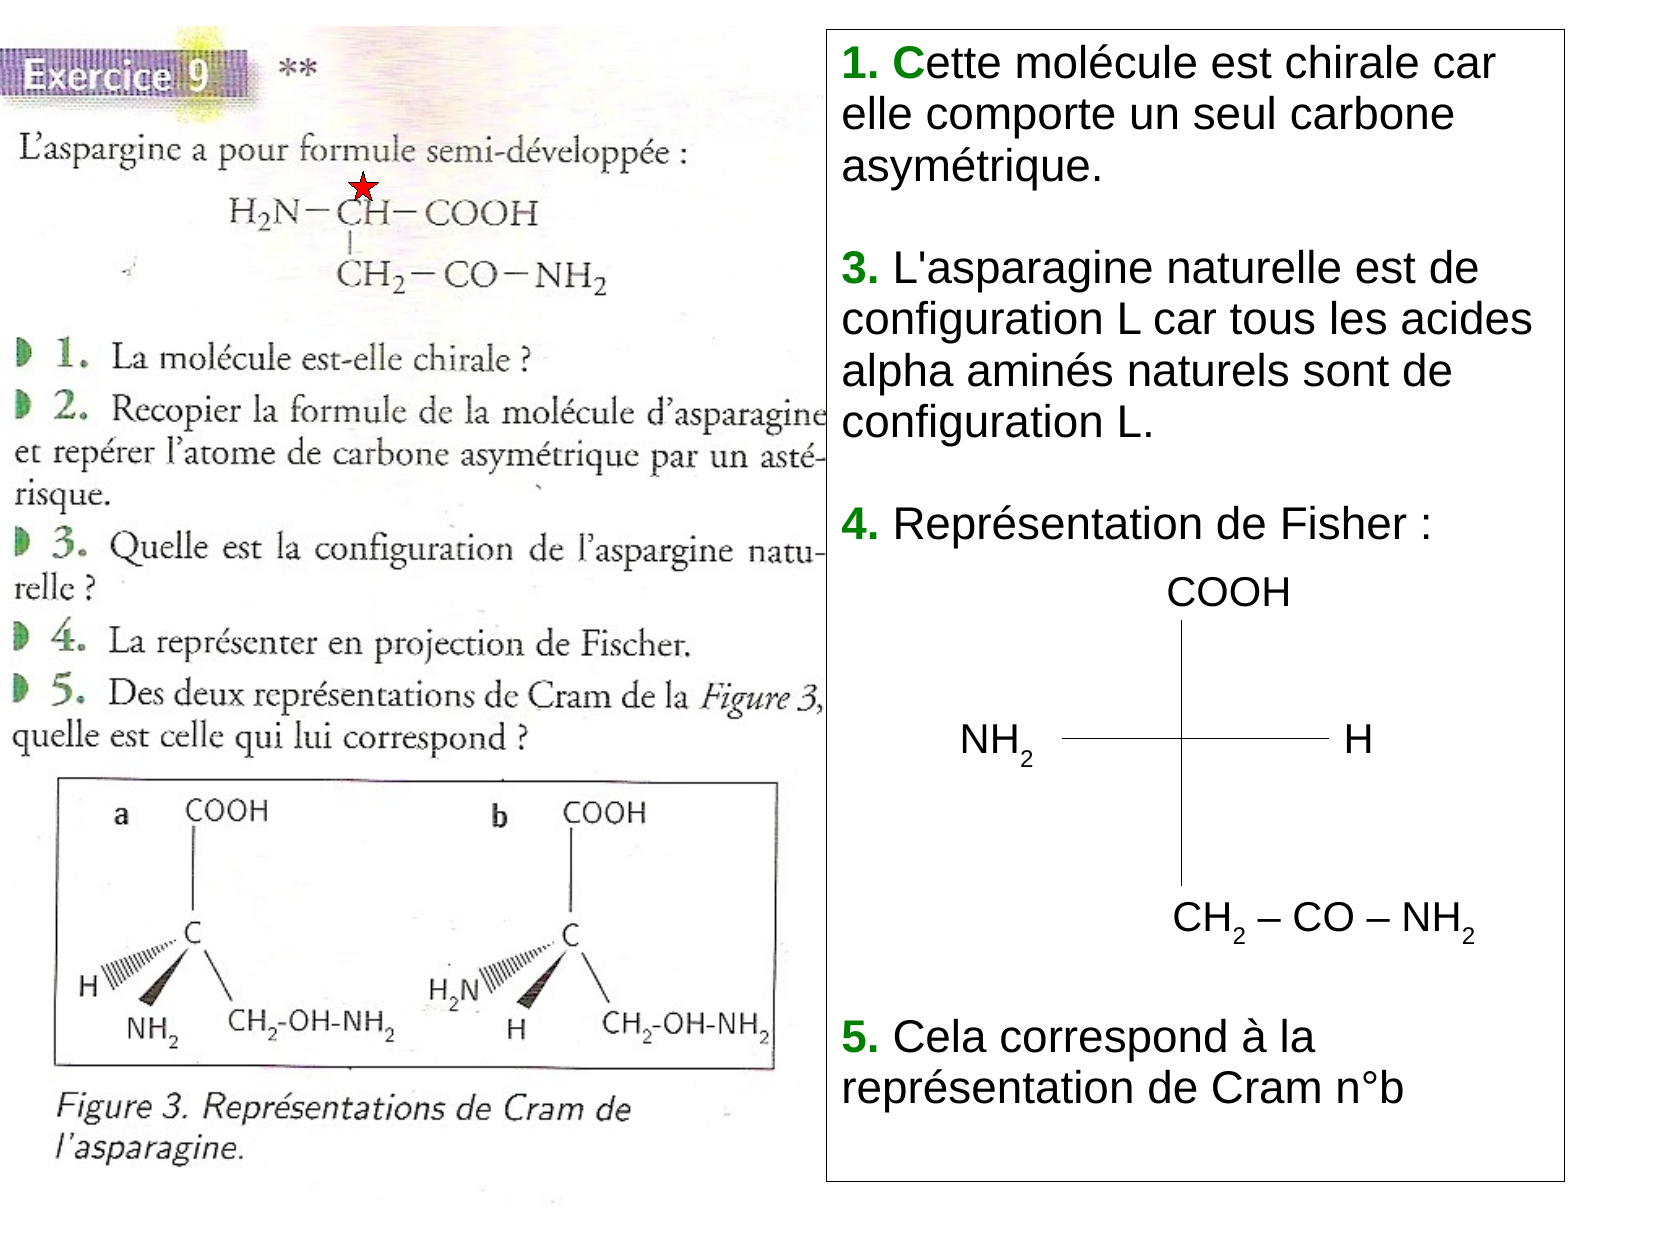

1. Cette molécule est chirale car elle comporte un seul carbone asymétrique.
3. L'asparagine naturelle est de configuration L car tous les acides alpha aminés naturels sont de configuration L.
4. Représentation de Fisher :
5. Cela correspond à la représentation de Cram n°b
COOH
NH2
H
CH2 – CO – NH2